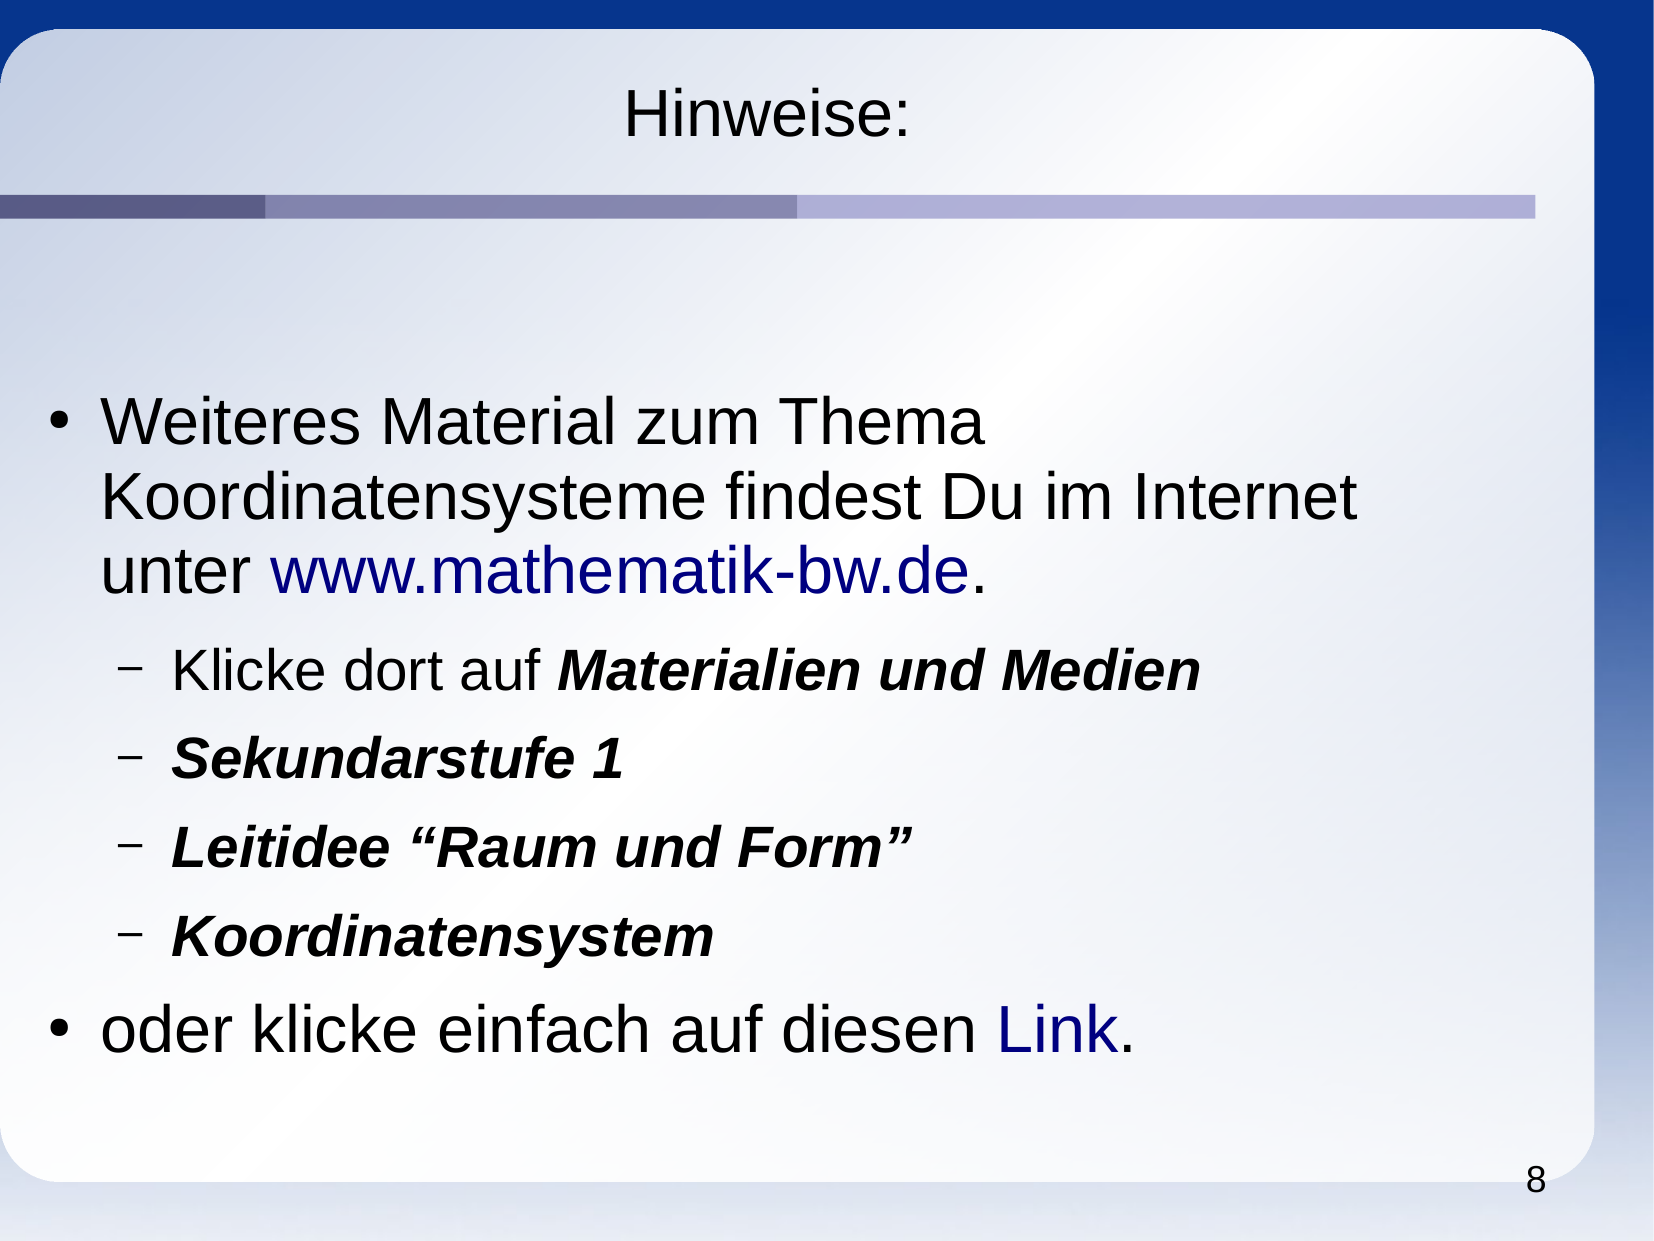

# Hinweise:
Weiteres Material zum Thema Koordinatensysteme findest Du im Internet unter www.mathematik-bw.de.
Klicke dort auf Materialien und Medien
Sekundarstufe 1
Leitidee “Raum und Form”
Koordinatensystem
oder klicke einfach auf diesen Link.